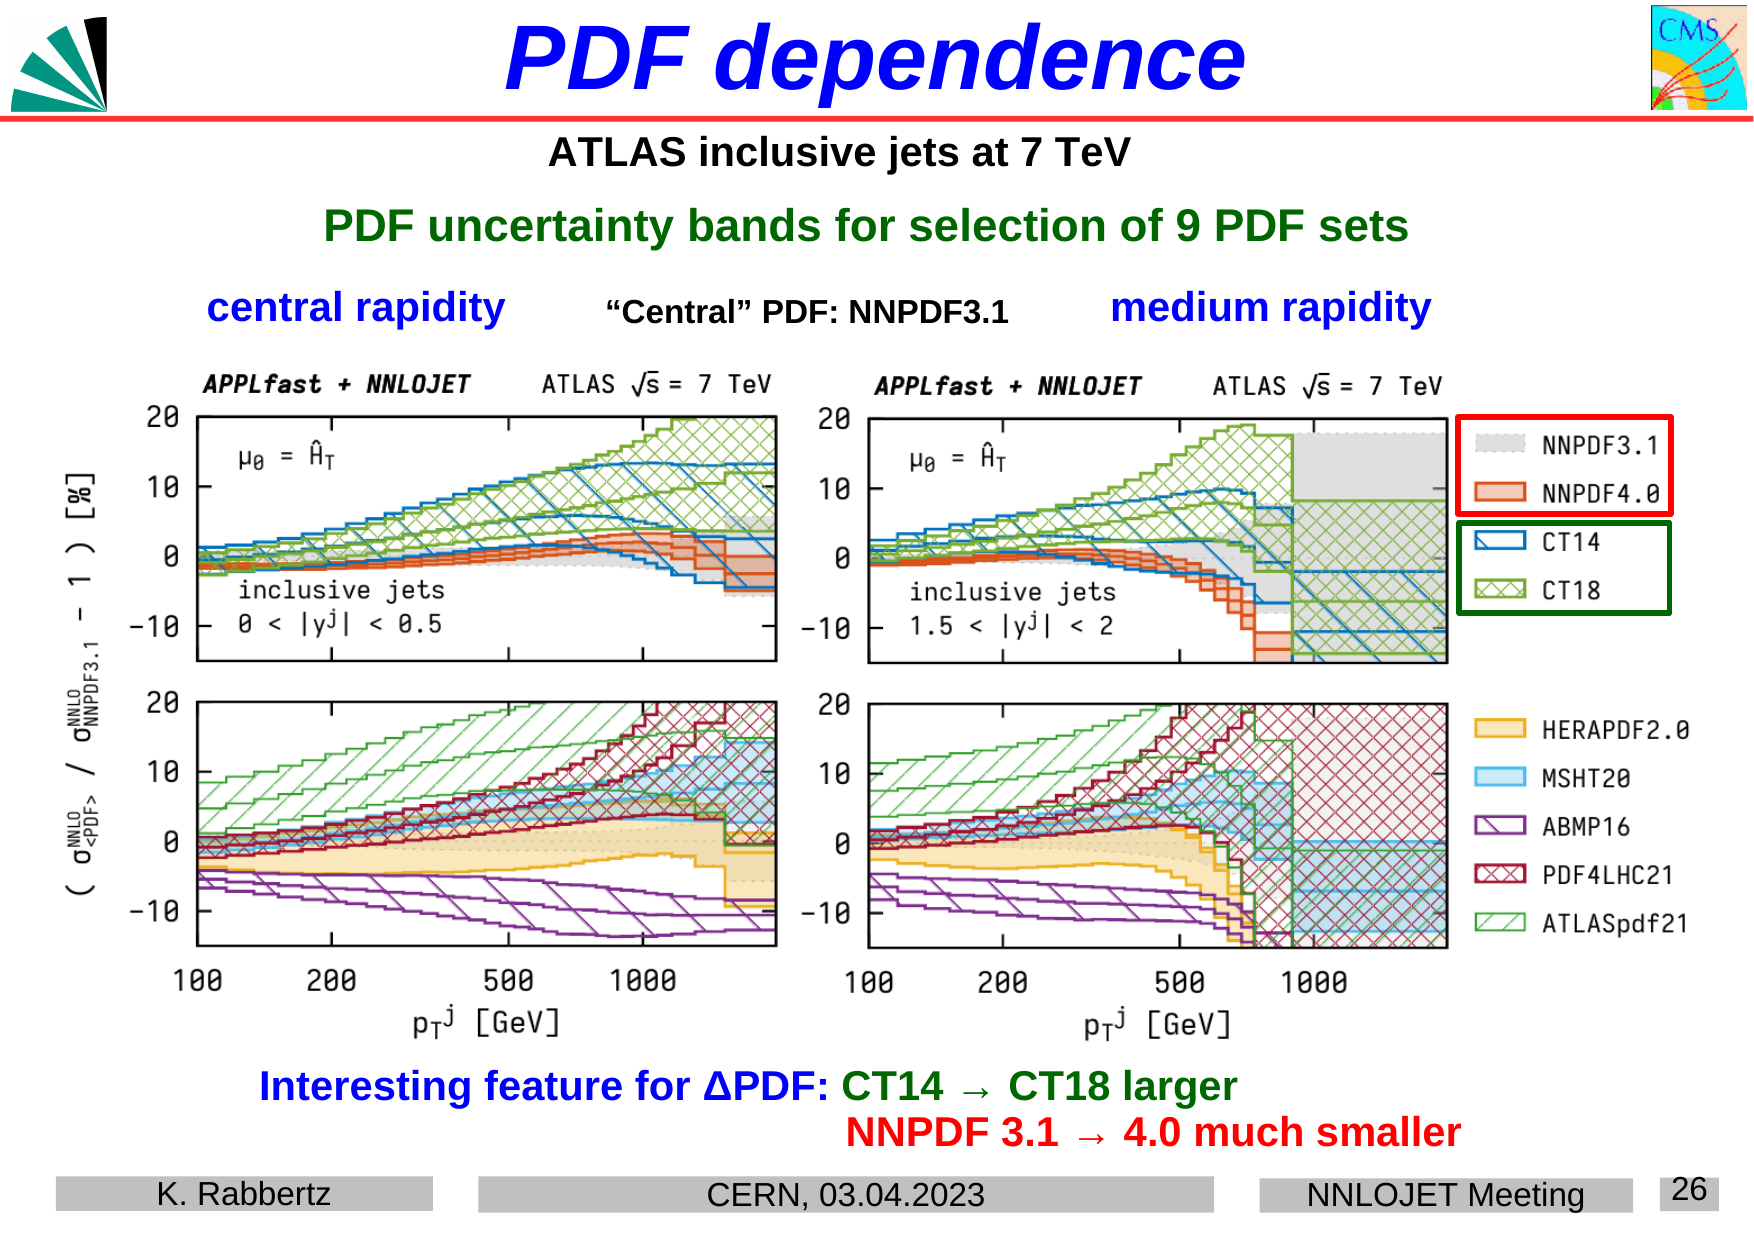

# PDF dependence
ATLAS inclusive jets at 7 TeV
PDF uncertainty bands for selection of 9 PDF sets
central rapidity
medium rapidity
“Central” PDF: NNPDF3.1
Interesting feature for ΔPDF: CT14 → CT18 larger
 NNPDF 3.1 → 4.0 much smaller